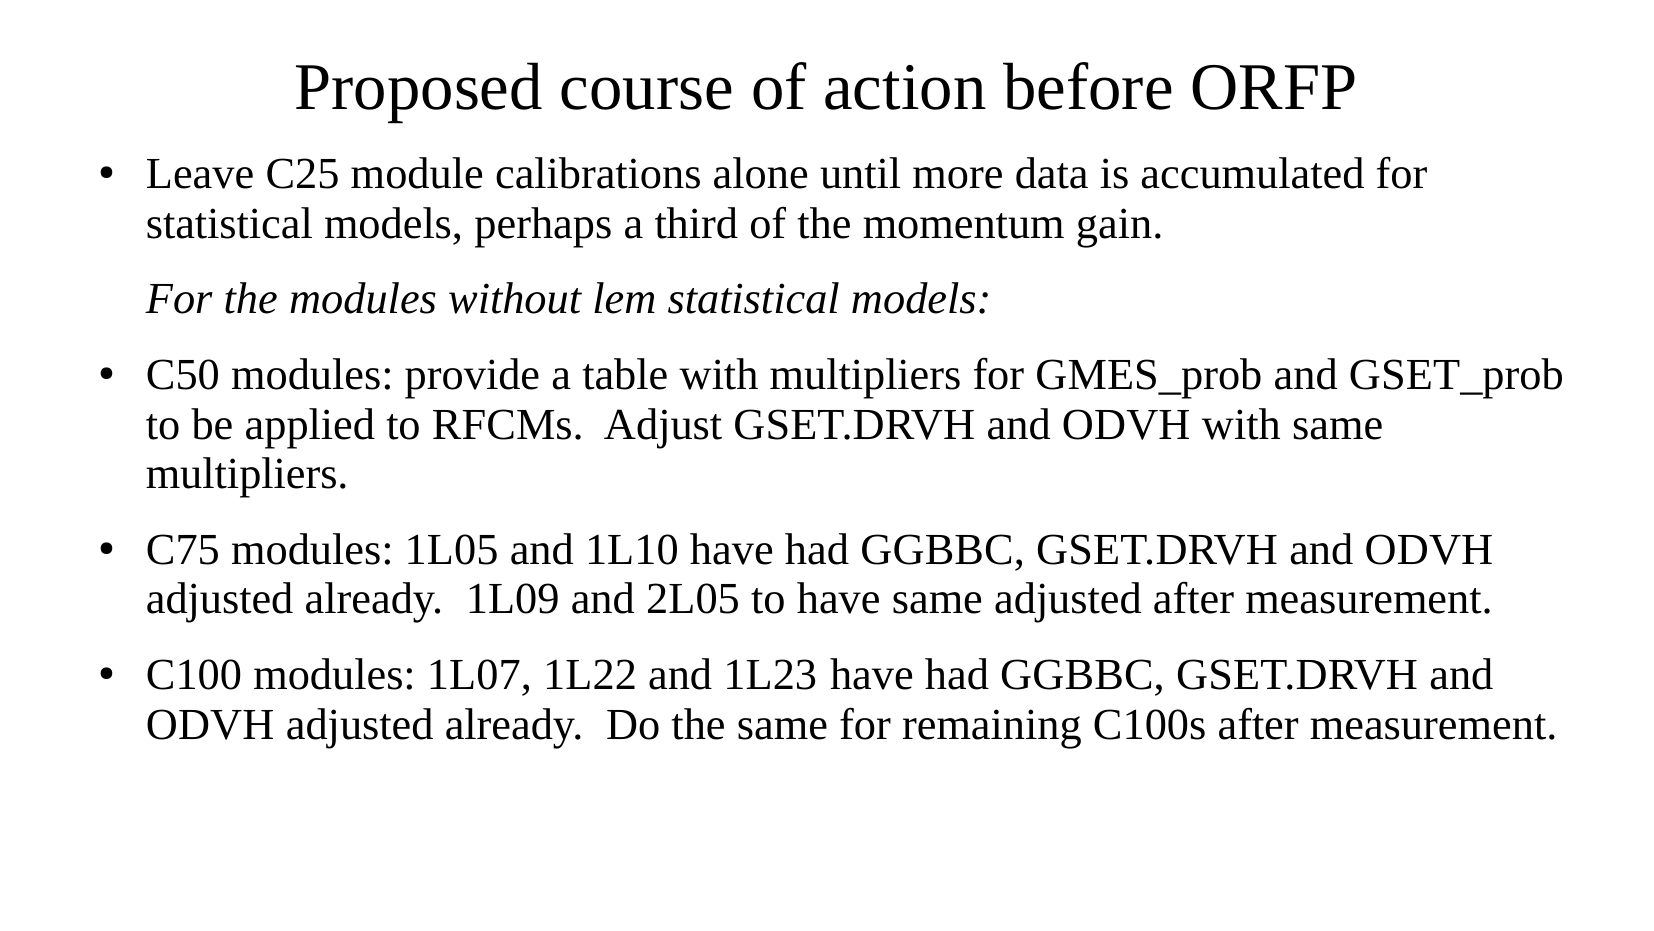

# Proposed course of action before ORFP
Leave C25 module calibrations alone until more data is accumulated for statistical models, perhaps a third of the momentum gain.
For the modules without lem statistical models:
C50 modules: provide a table with multipliers for GMES_prob and GSET_prob to be applied to RFCMs. Adjust GSET.DRVH and ODVH with same multipliers.
C75 modules: 1L05 and 1L10 have had GGBBC, GSET.DRVH and ODVH adjusted already. 1L09 and 2L05 to have same adjusted after measurement.
C100 modules: 1L07, 1L22 and 1L23 have had GGBBC, GSET.DRVH and ODVH adjusted already. Do the same for remaining C100s after measurement.